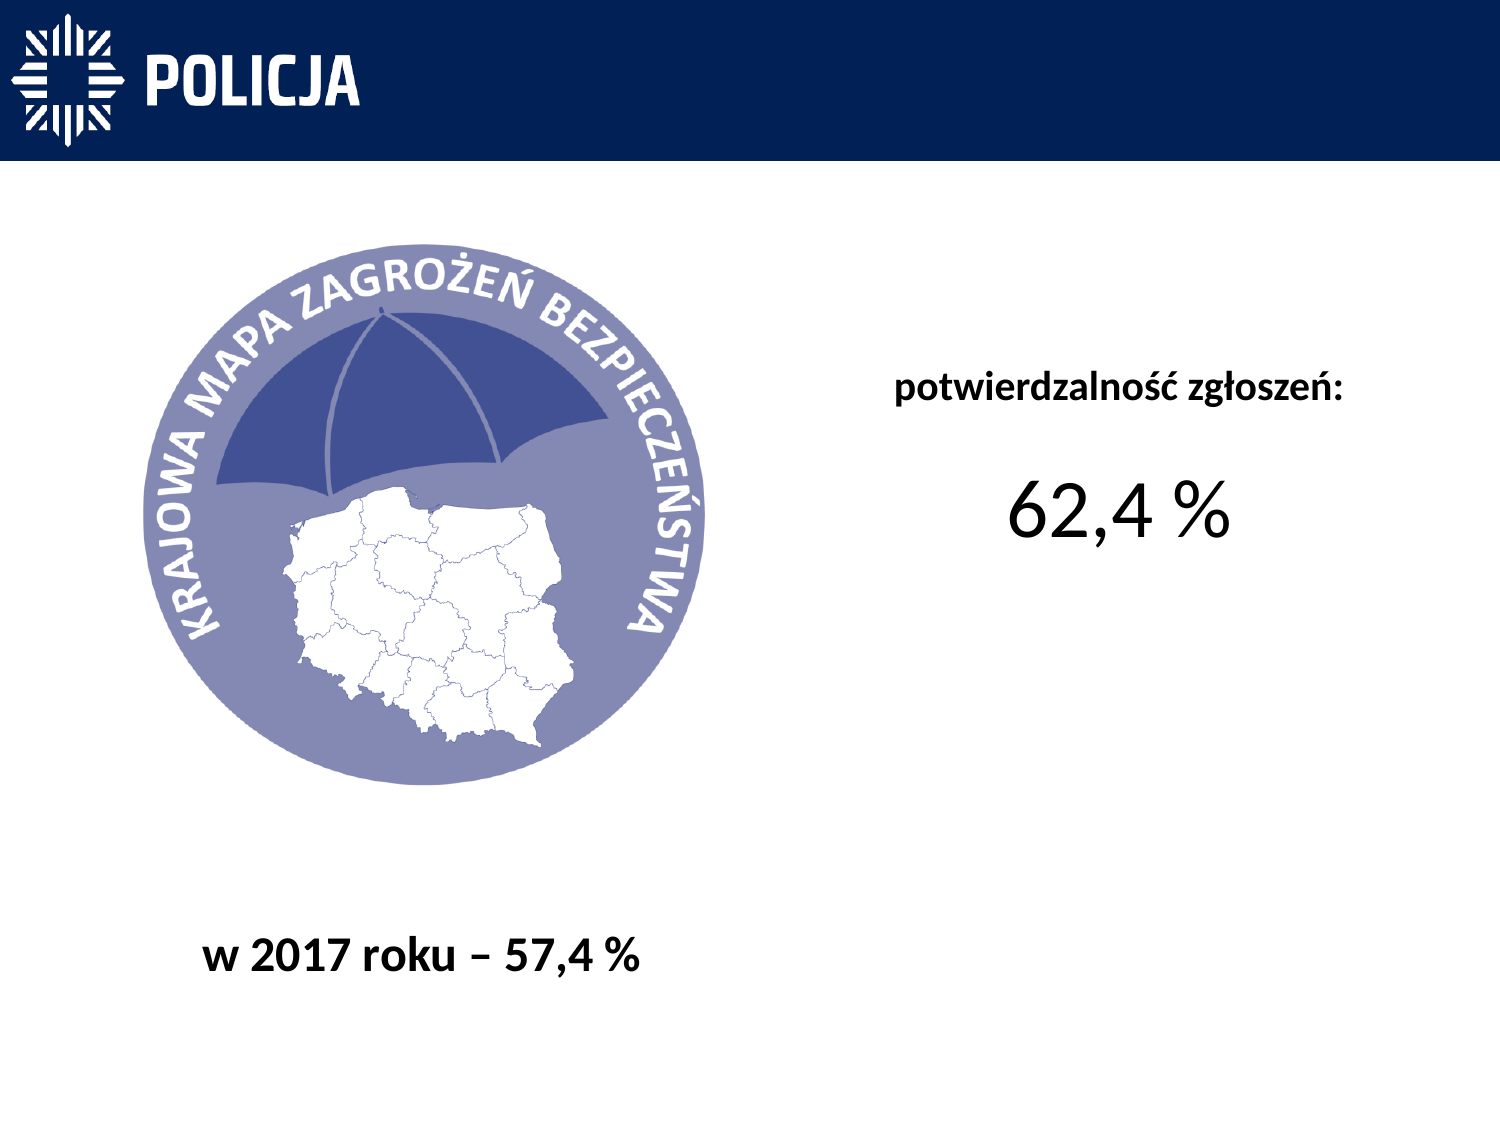

potwierdzalność zgłoszeń:
62,4 %
w 2017 roku – 57,4 %